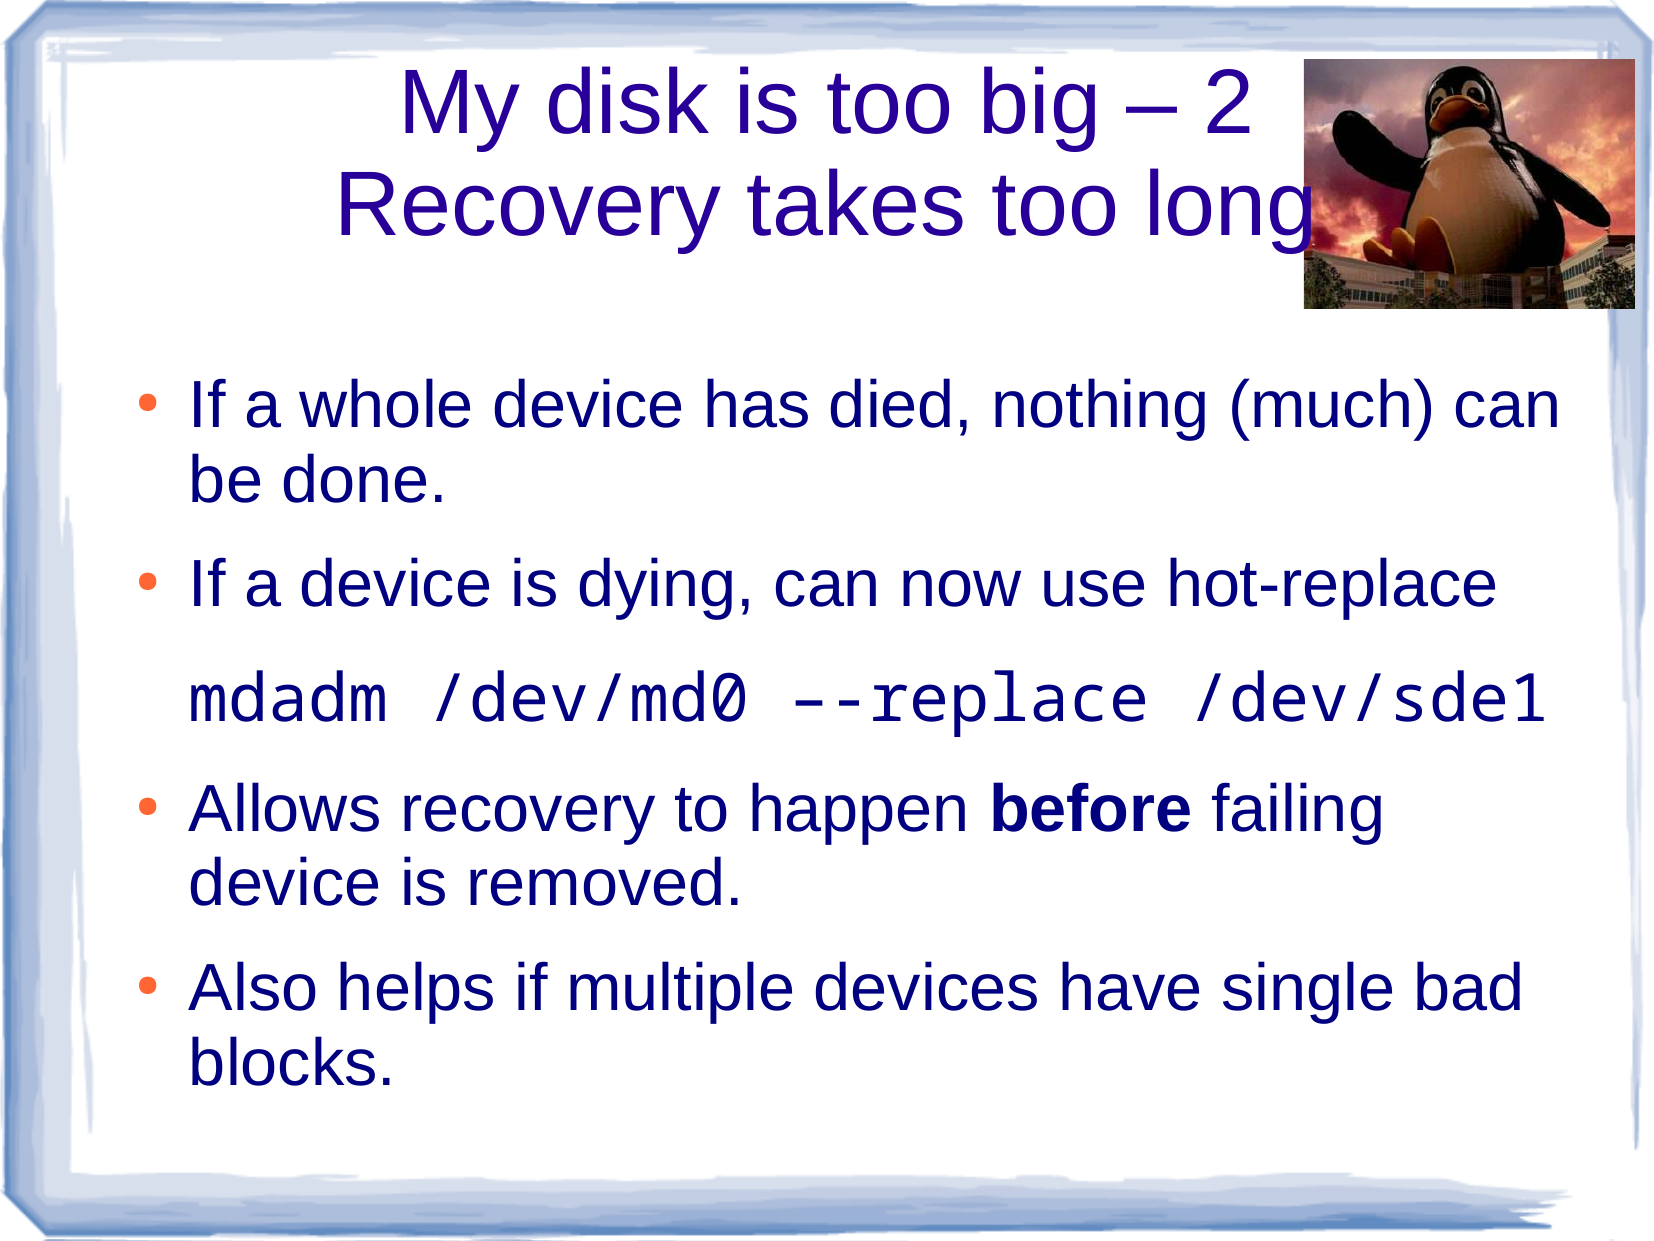

# My disk is too big – 2 Recovery takes too long
If a whole device has died, nothing (much) can be done.
If a device is dying, can now use hot-replace
mdadm /dev/md0 –-replace /dev/sde1
Allows recovery to happen before failing device is removed.
Also helps if multiple devices have single bad blocks.